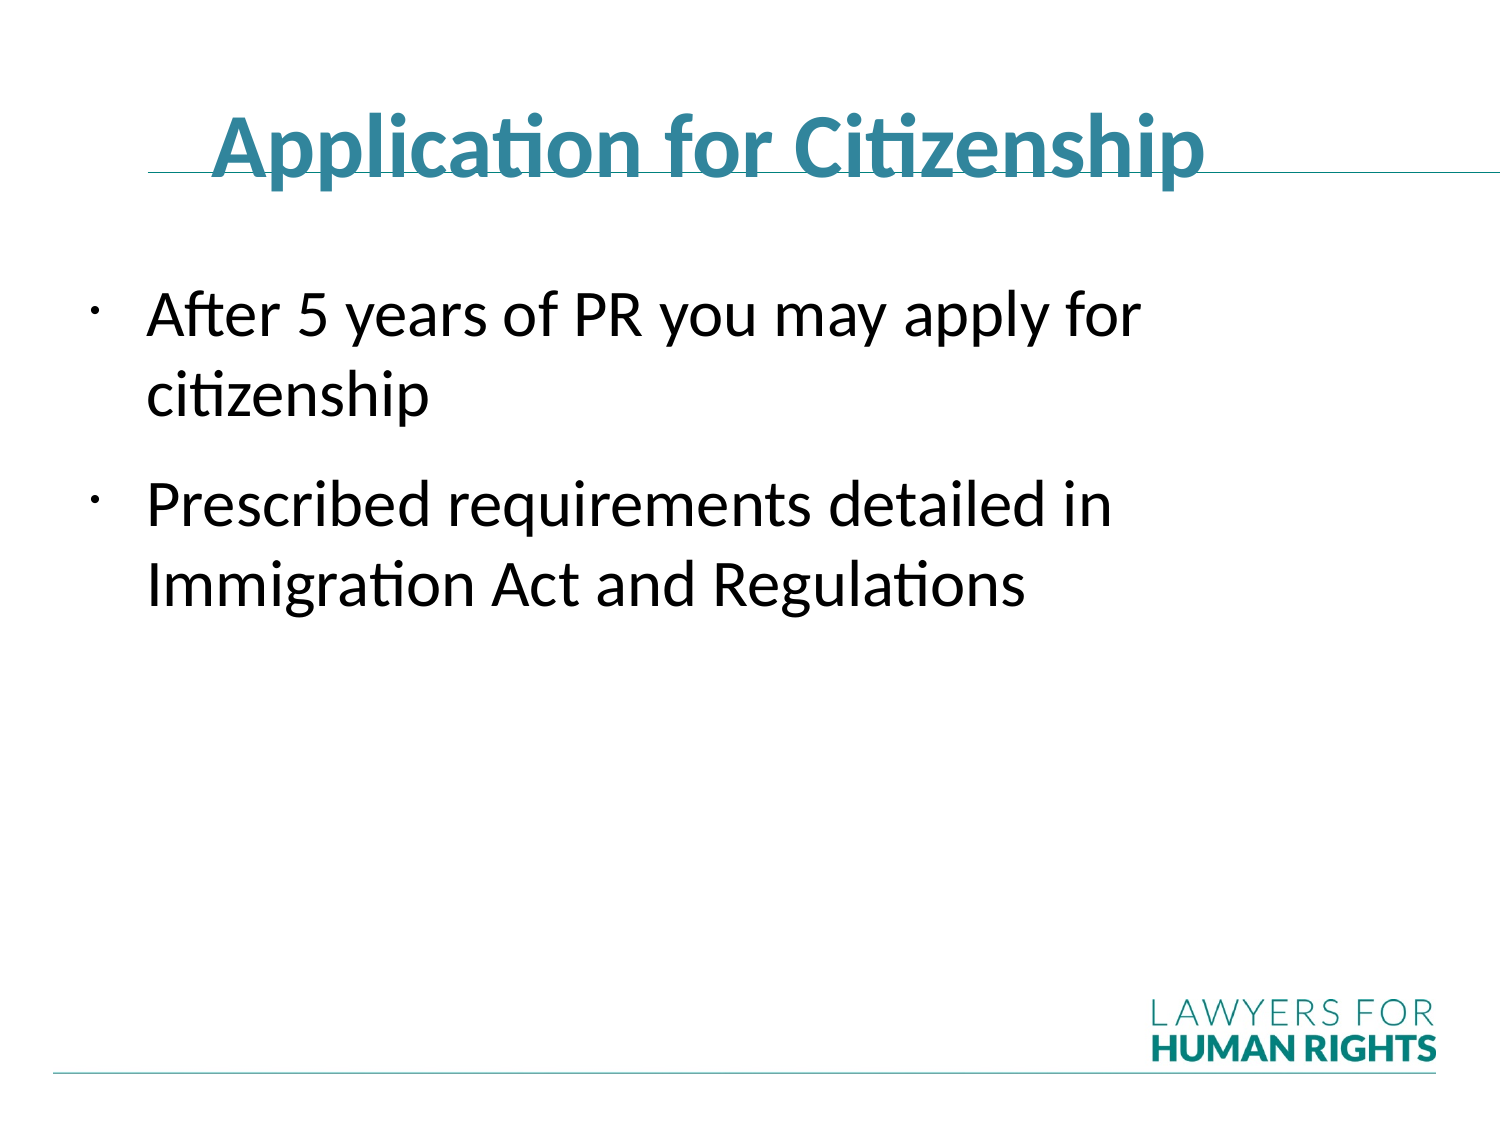

# Application for Citizenship
After 5 years of PR you may apply for citizenship
Prescribed requirements detailed in Immigration Act and Regulations